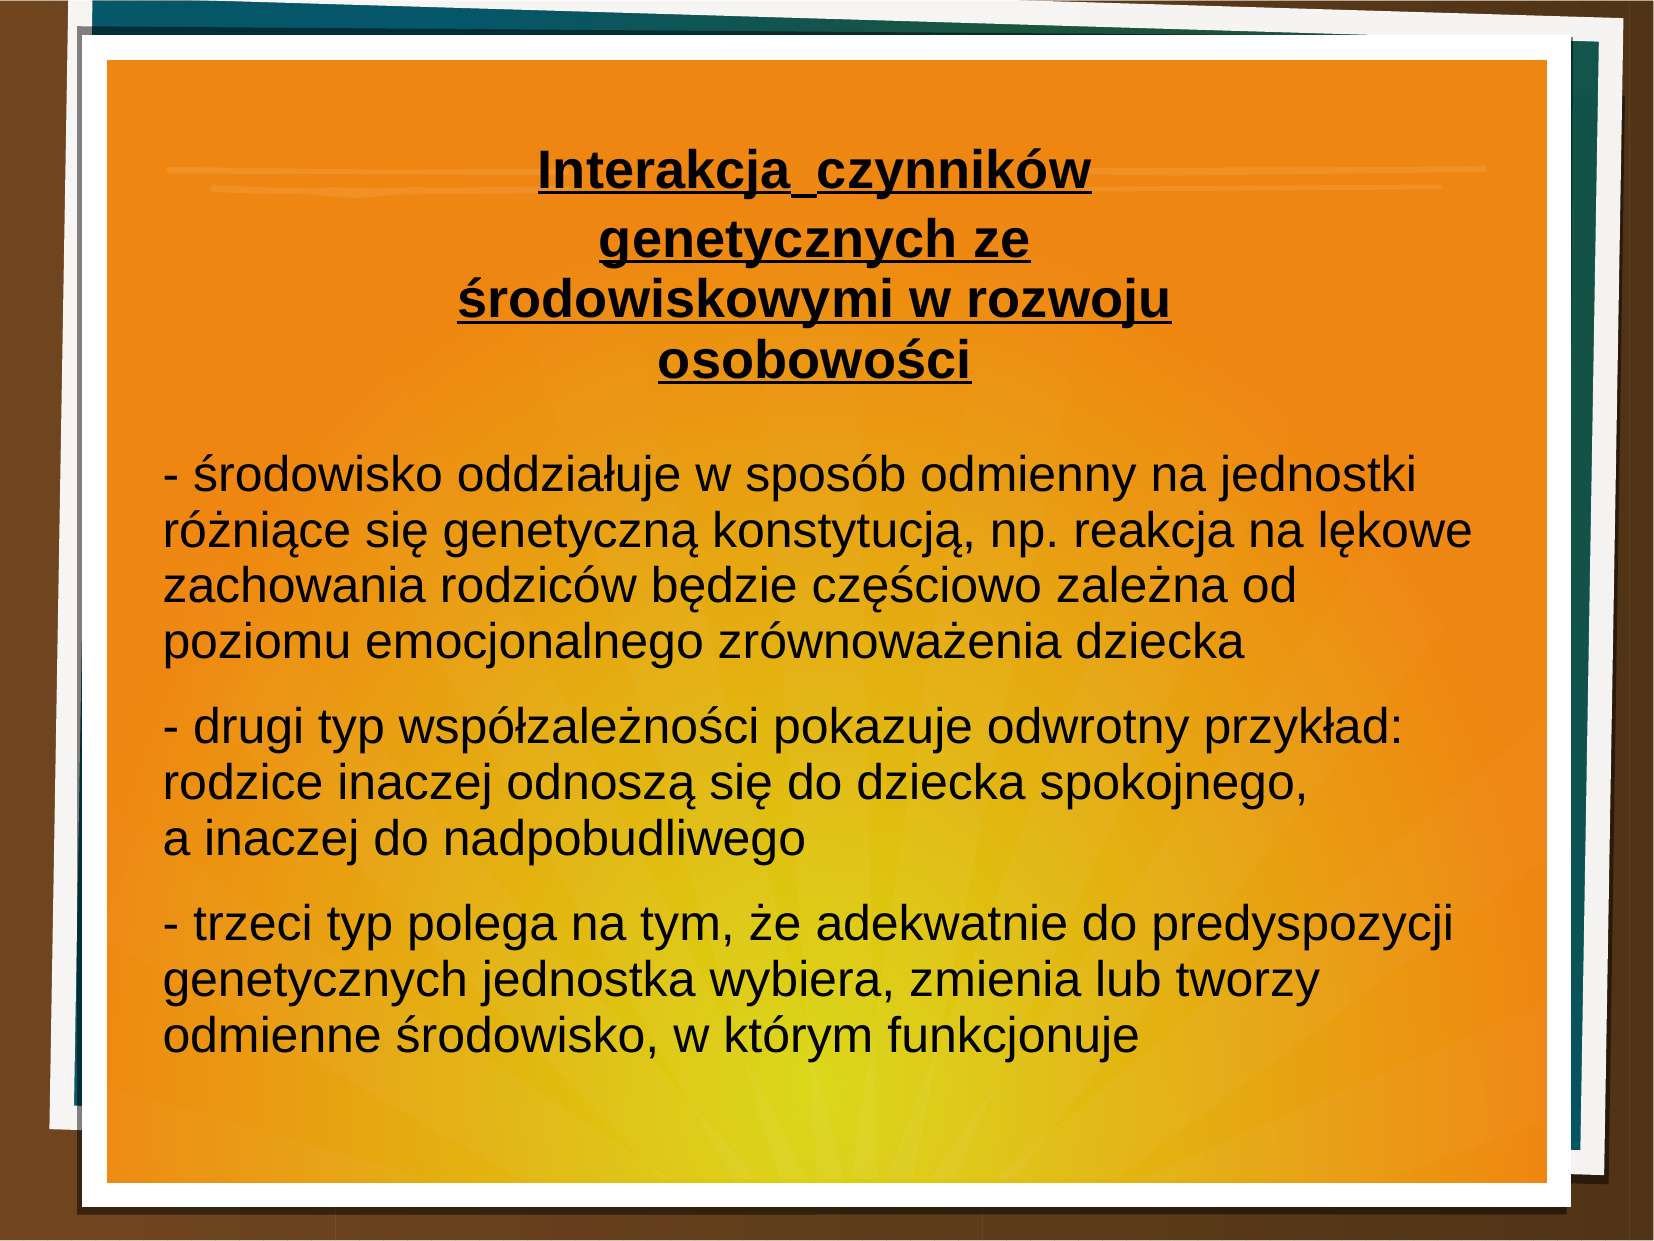

# Interakcja czynników genetycznych ze środowiskowymi w rozwoju osobowości
- środowisko oddziałuje w sposób odmienny na jednostki różniące się genetyczną konstytucją, np. reakcja na lękowe zachowania rodziców będzie częściowo zależna od poziomu emocjonalnego zrównoważenia dziecka
- drugi typ współzależności pokazuje odwrotny przykład: rodzice inaczej odnoszą się do dziecka spokojnego,
a inaczej do nadpobudliwego
- trzeci typ polega na tym, że adekwatnie do predyspozycji genetycznych jednostka wybiera, zmienia lub tworzy odmienne środowisko, w którym funkcjonuje